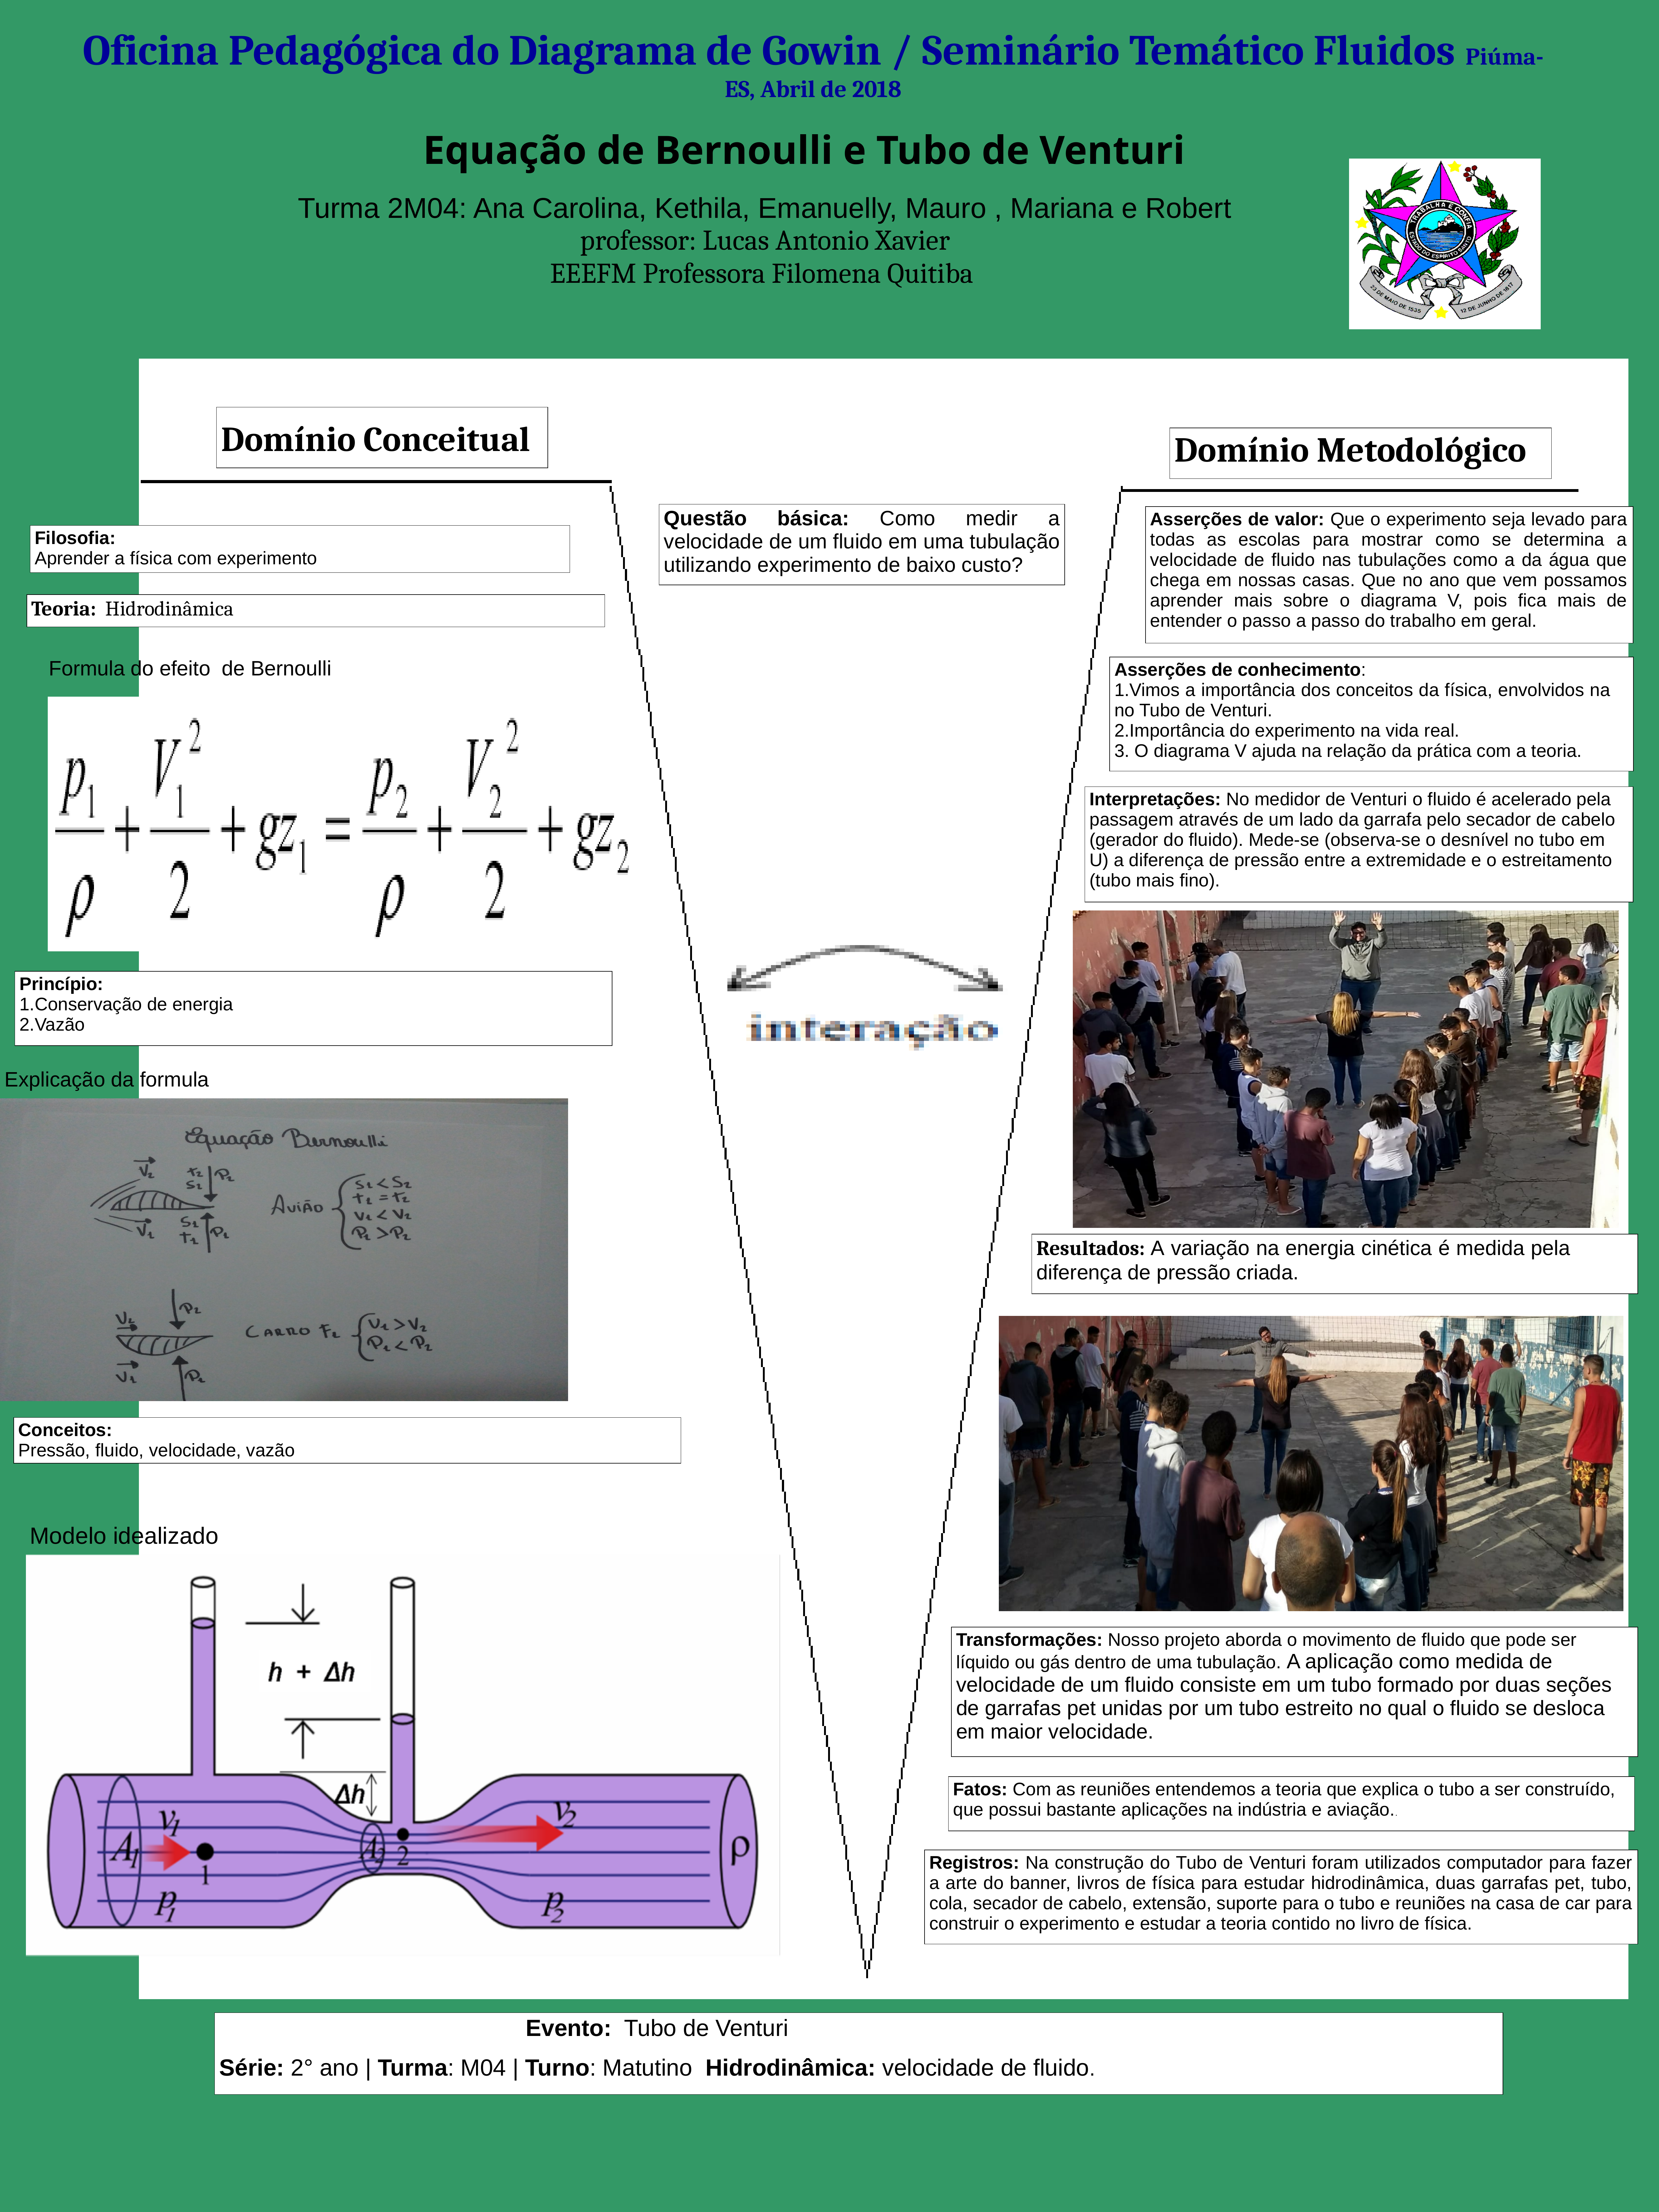

Oficina Pedagógica do Diagrama de Gowin / Seminário Temático Fluidos Piúma-ES, Abril de 2018
Equação de Bernoulli e Tubo de Venturi
Turma 2M04: Ana Carolina, Kethila, Emanuelly, Mauro , Mariana e Robert
professor: Lucas Antonio Xavier
EEEFM Professora Filomena Quitiba
Domínio Conceitual
Domínio Metodológico
Questão básica: Como medir a velocidade de um fluido em uma tubulação utilizando experimento de baixo custo?
Asserções de valor: Que o experimento seja levado para todas as escolas para mostrar como se determina a velocidade de fluido nas tubulações como a da água que chega em nossas casas. Que no ano que vem possamos aprender mais sobre o diagrama V, pois fica mais de entender o passo a passo do trabalho em geral.
Filosofia:
Aprender a física com experimento
Teoria: Hidrodinâmica
Formula do efeito de Bernoulli
Asserções de conhecimento:
Vimos a importância dos conceitos da física, envolvidos na no Tubo de Venturi.
Importância do experimento na vida real.
3. O diagrama V ajuda na relação da prática com a teoria.
Interpretações: No medidor de Venturi o fluido é acelerado pela passagem através de um lado da garrafa pelo secador de cabelo (gerador do fluido). Mede-se (observa-se o desnível no tubo em U) a diferença de pressão entre a extremidade e o estreitamento (tubo mais fino).
Princípio:
Conservação de energia
Vazão
Explicação da formula
Resultados: A variação na energia cinética é medida pela diferença de pressão criada.
Conceitos:
Pressão, fluido, velocidade, vazão
Modelo idealizado
Transformações: Nosso projeto aborda o movimento de fluido que pode ser líquido ou gás dentro de uma tubulação. A aplicação como medida de velocidade de um fluido consiste em um tubo formado por duas seções de garrafas pet unidas por um tubo estreito no qual o fluido se desloca em maior velocidade.
Fatos: Com as reuniões entendemos a teoria que explica o tubo a ser construído, que possui bastante aplicações na indústria e aviação..
Registros: Na construção do Tubo de Venturi foram utilizados computador para fazer a arte do banner, livros de física para estudar hidrodinâmica, duas garrafas pet, tubo, cola, secador de cabelo, extensão, suporte para o tubo e reuniões na casa de car para construir o experimento e estudar a teoria contido no livro de física.
Evento: Tubo de Venturi
Série: 2° ano | Turma: M04 | Turno: Matutino Hidrodinâmica: velocidade de fluido.